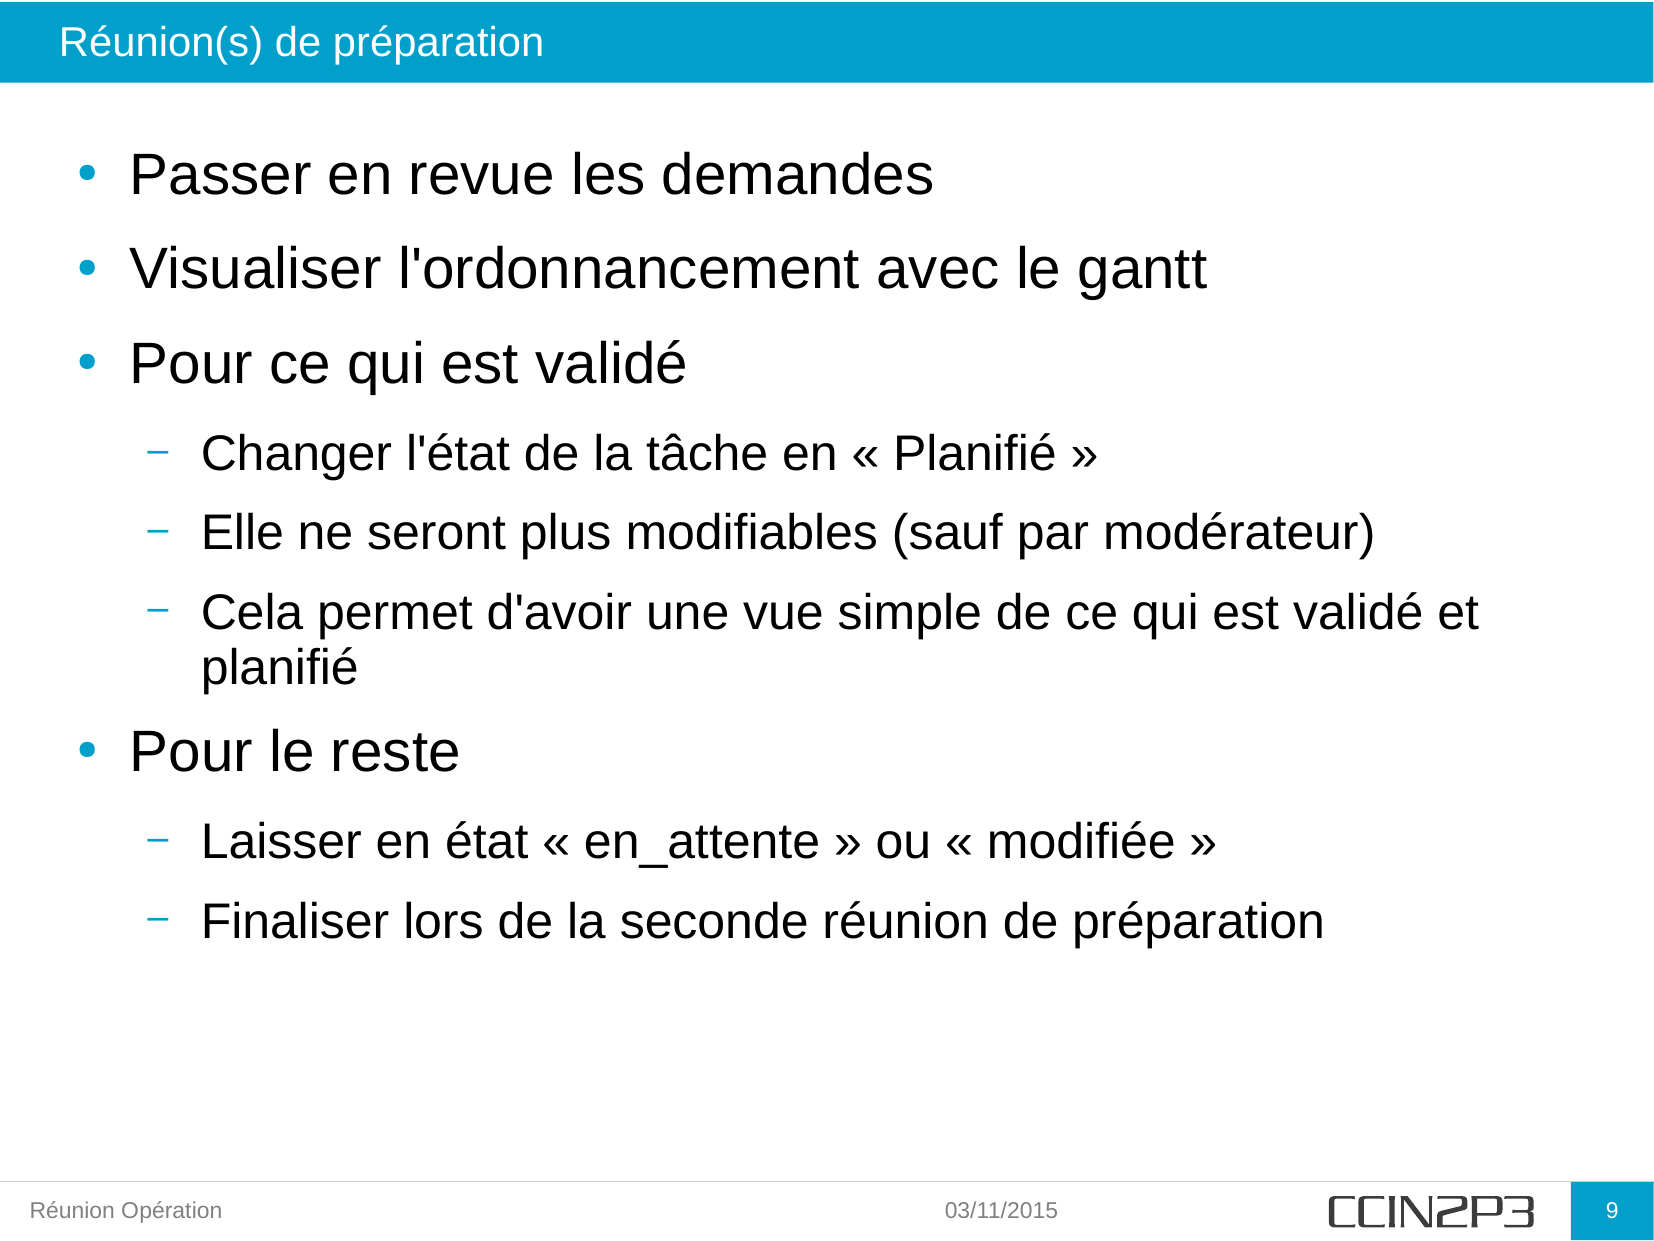

# Réunion(s) de préparation
Passer en revue les demandes
Visualiser l'ordonnancement avec le gantt
Pour ce qui est validé
Changer l'état de la tâche en « Planifié »
Elle ne seront plus modifiables (sauf par modérateur)
Cela permet d'avoir une vue simple de ce qui est validé et planifié
Pour le reste
Laisser en état « en_attente » ou « modifiée »
Finaliser lors de la seconde réunion de préparation
Réunion Opération
03/11/2015
9